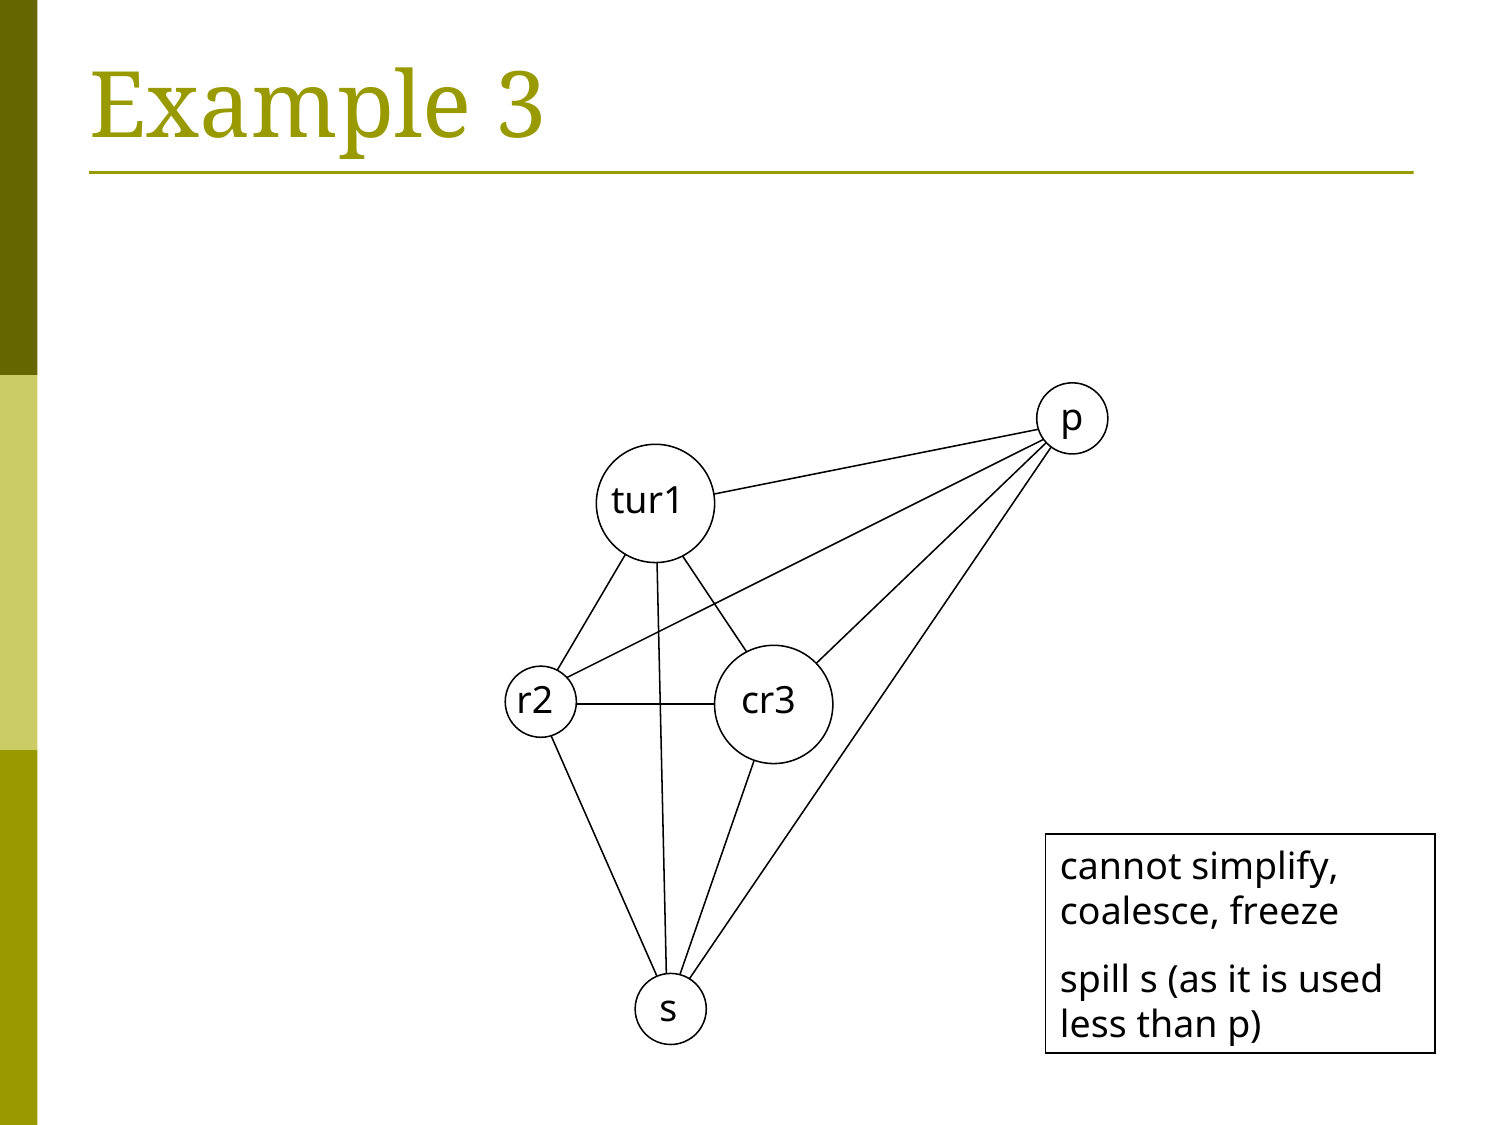

# Example 3
p
tur1
r2
cr3
cannot simplify, coalesce, freeze
spill s (as it is used less than p)
s